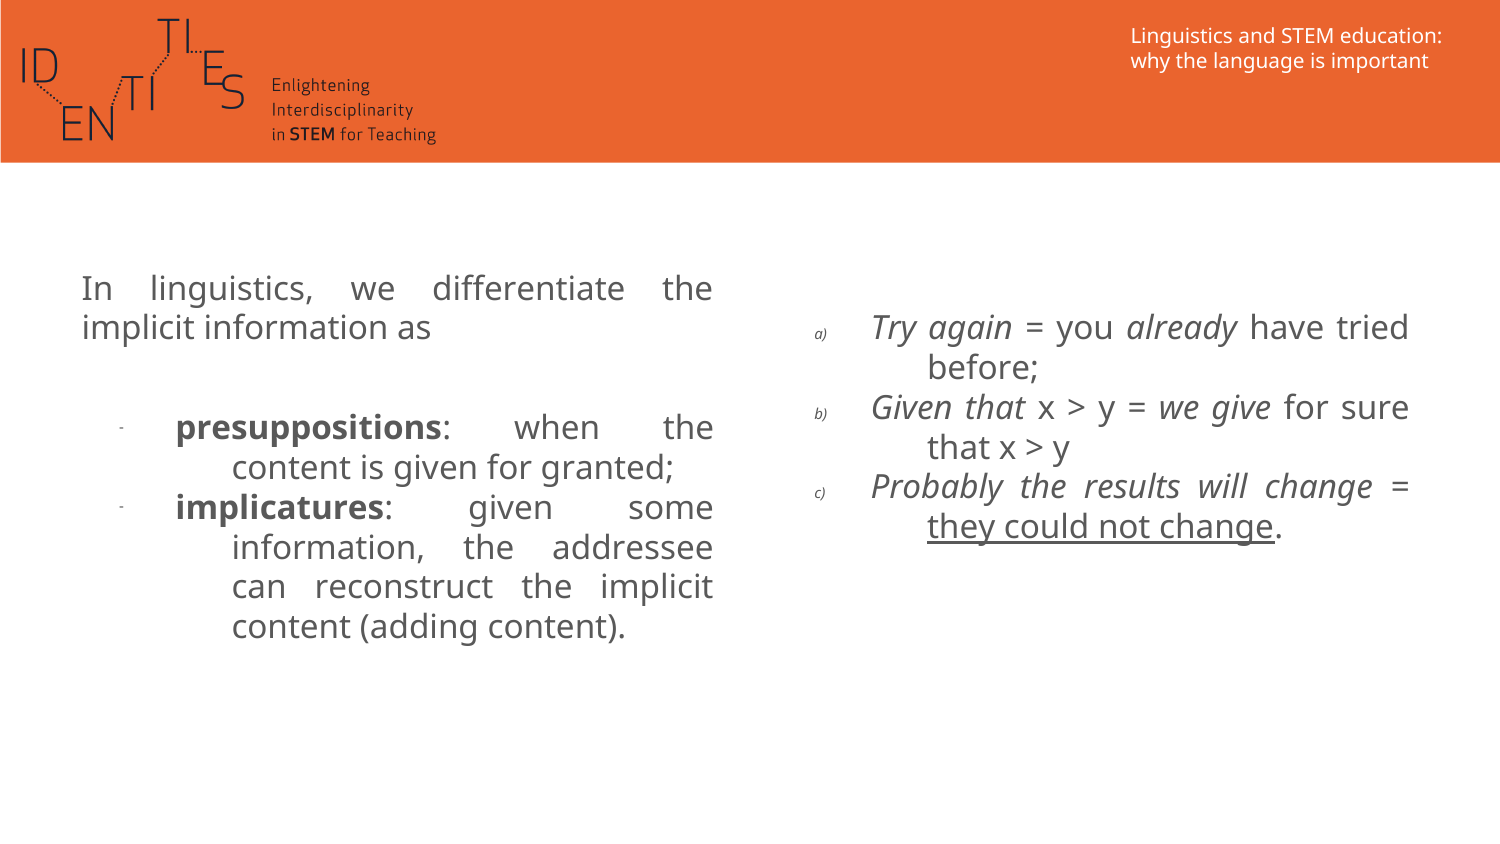

Linguistics and STEM education: why the language is important
#
In linguistics, we differentiate the implicit information as
presuppositions: when the content is given for granted;
implicatures: given some information, the addressee can reconstruct the implicit content (adding content).
Try again = you already have tried before;
Given that x > y = we give for sure that x > y
Probably the results will change = they could not change.